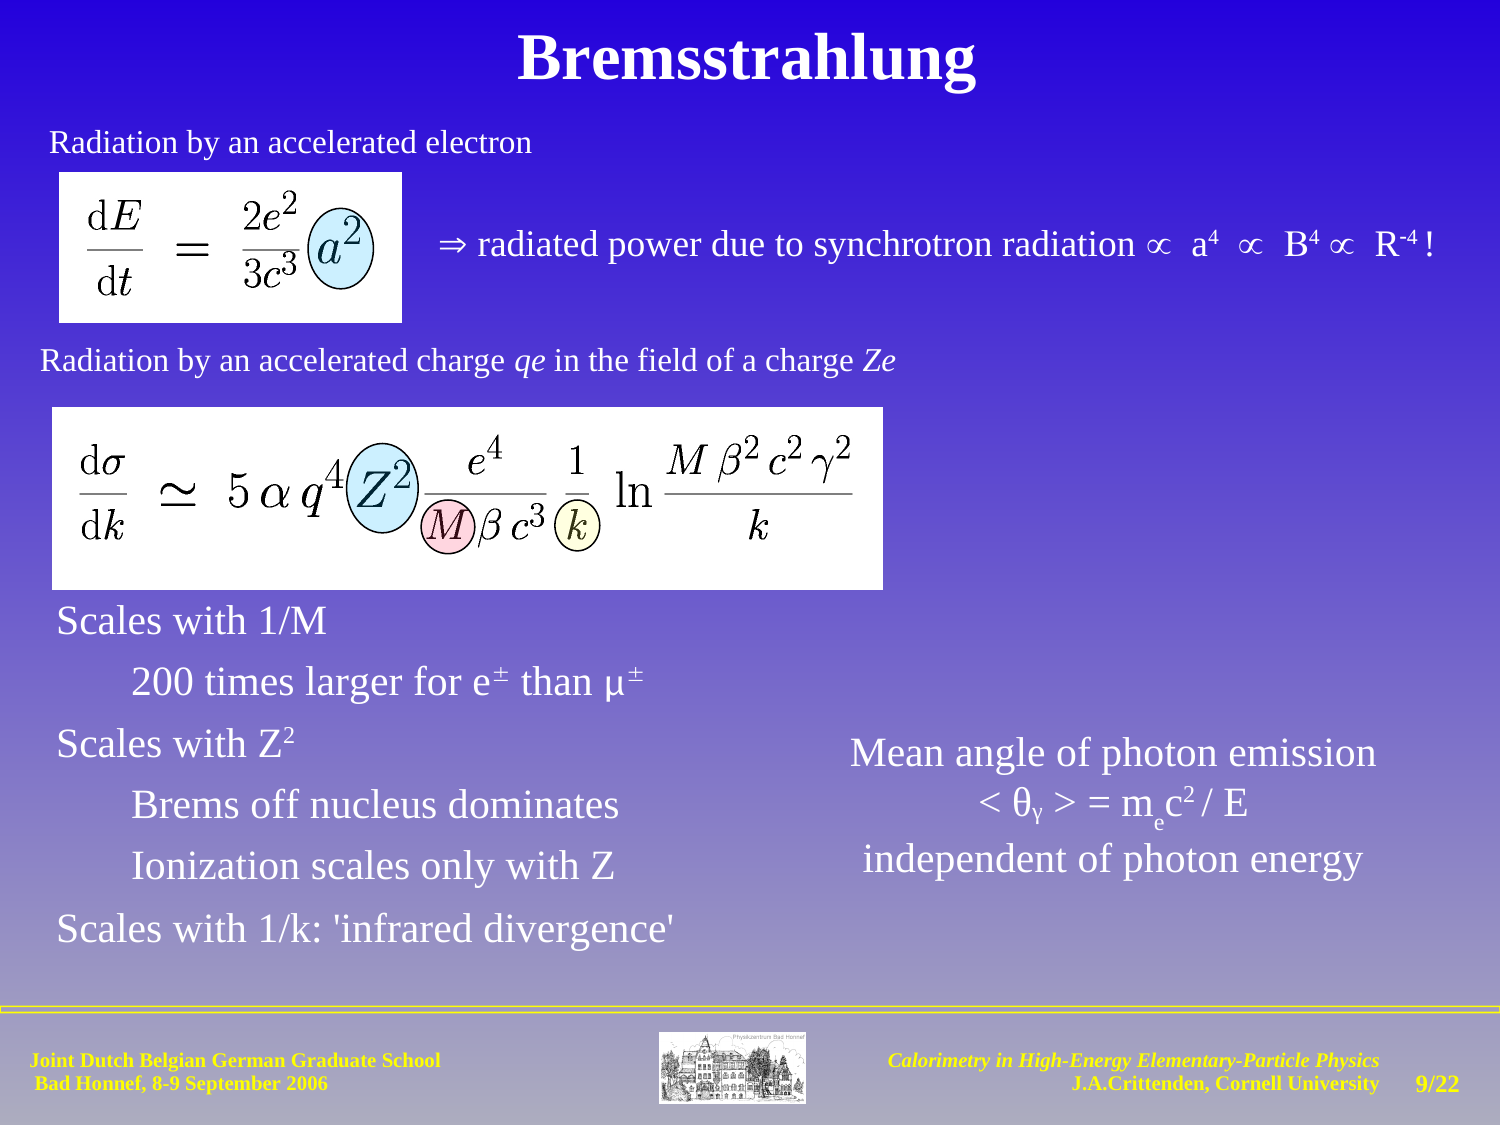

# Bremsstrahlung
Radiation by an accelerated electron
 radiated power due to synchrotron radiation a R !
Radiation by an accelerated charge qe in the field of a charge Ze
Scales with 1/M
200 times larger for e than 
Scales with Z2
Brems off nucleus dominates
Ionization scales only with Z
Scales with 1/k: 'infrared divergence'
Mean angle of photon emission
< θγ > = mec2 / E
independent of photon energy